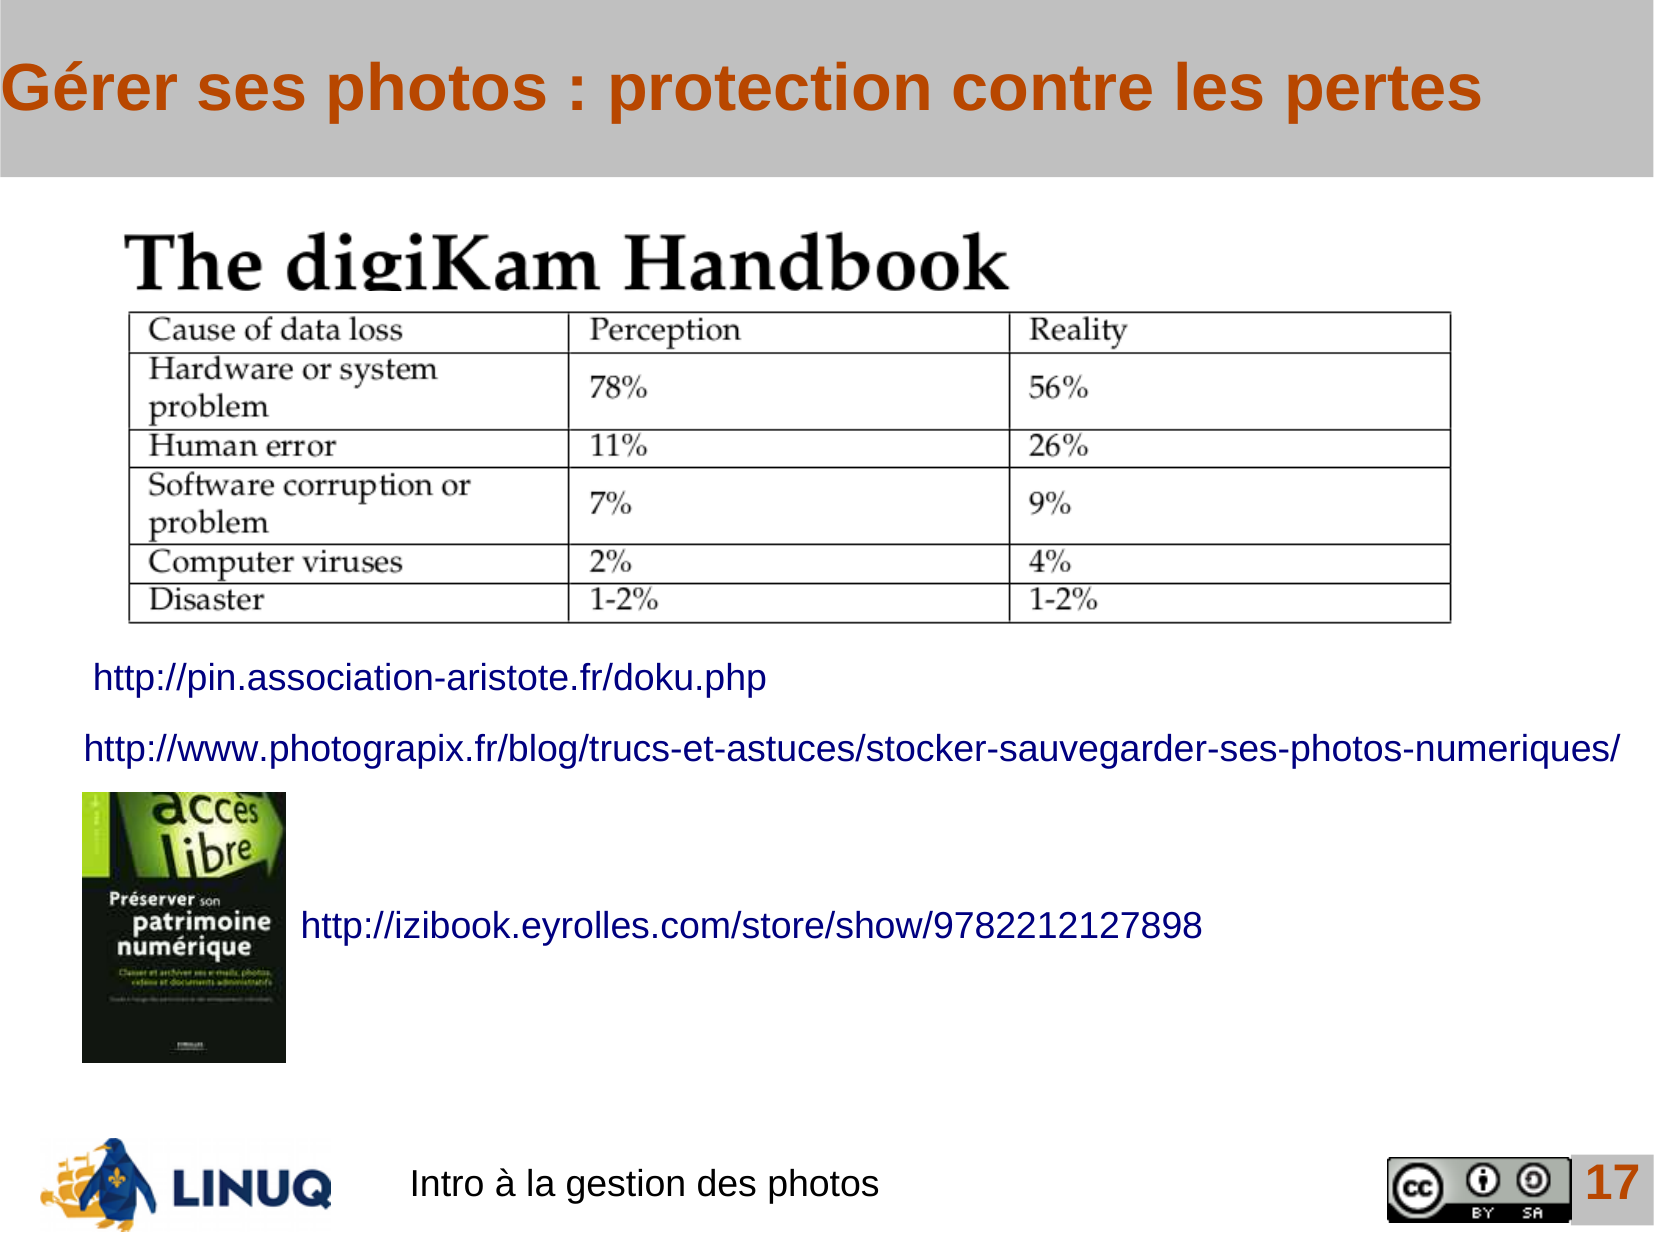

# Gérer ses photos : protection contre les pertes
http://pin.association-aristote.fr/doku.php
http://www.photograpix.fr/blog/trucs-et-astuces/stocker-sauvegarder-ses-photos-numeriques/
http://izibook.eyrolles.com/store/show/9782212127898
17